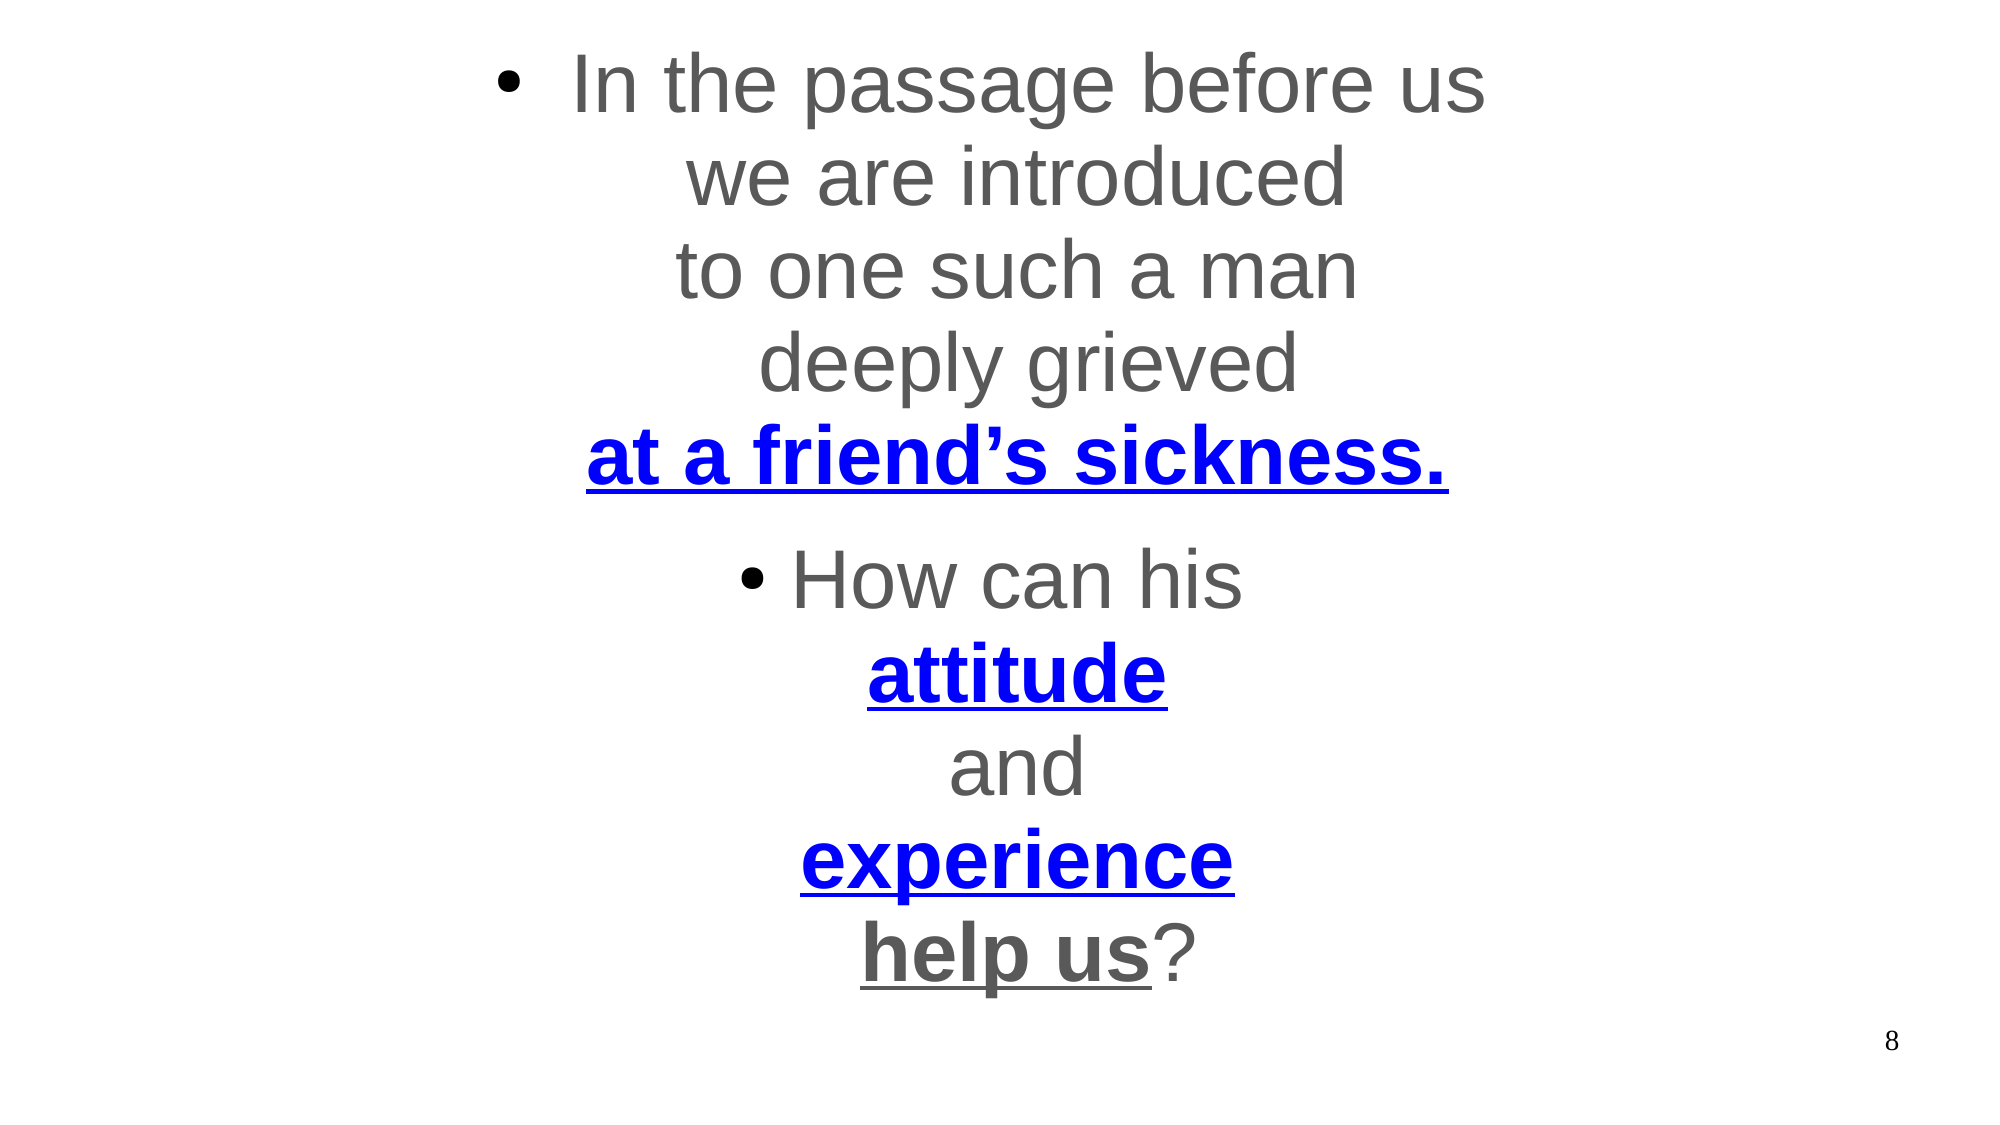

# In the passage before us we are introduced to one such a man deeply grieved at a friend’s sickness.
How can his
attitude
and
experience
help us?
8